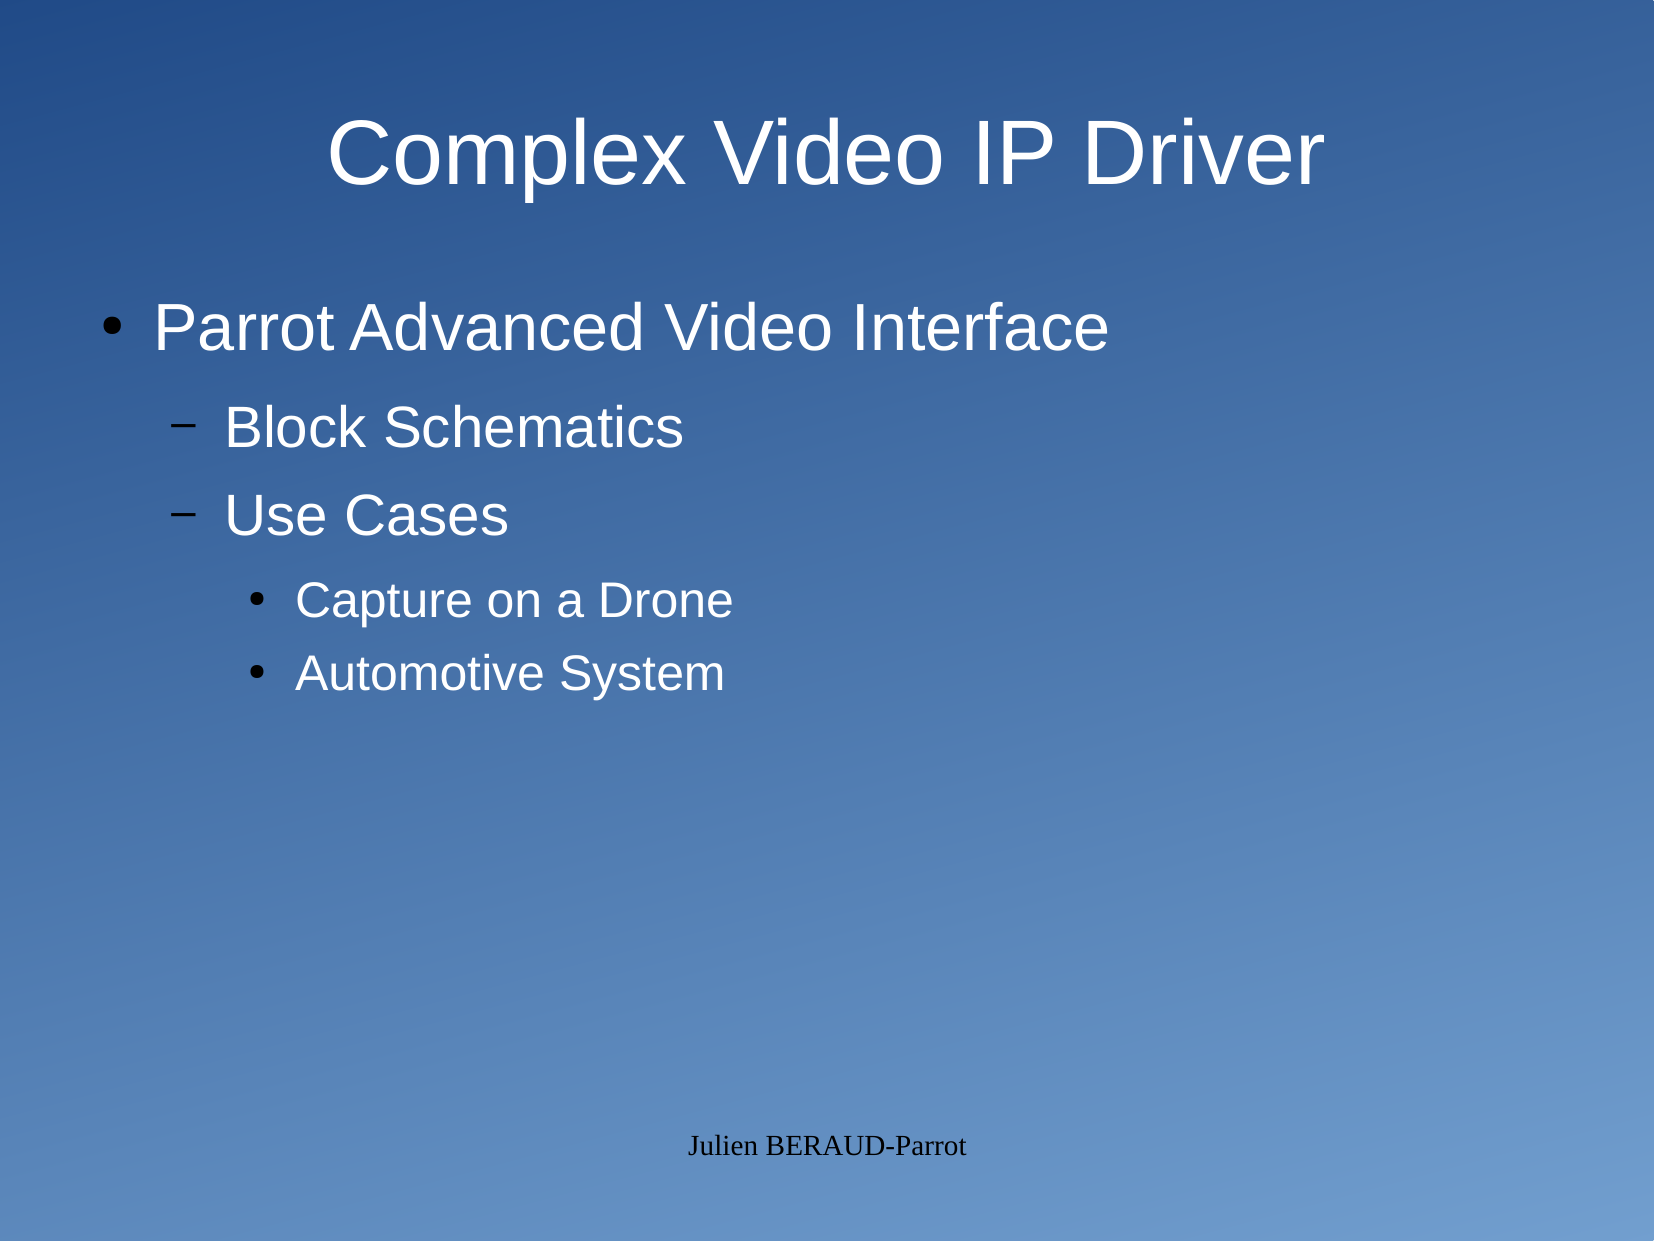

# Complex Video IP Driver
Parrot Advanced Video Interface
Block Schematics
Use Cases
Capture on a Drone
Automotive System
Julien BERAUD-Parrot